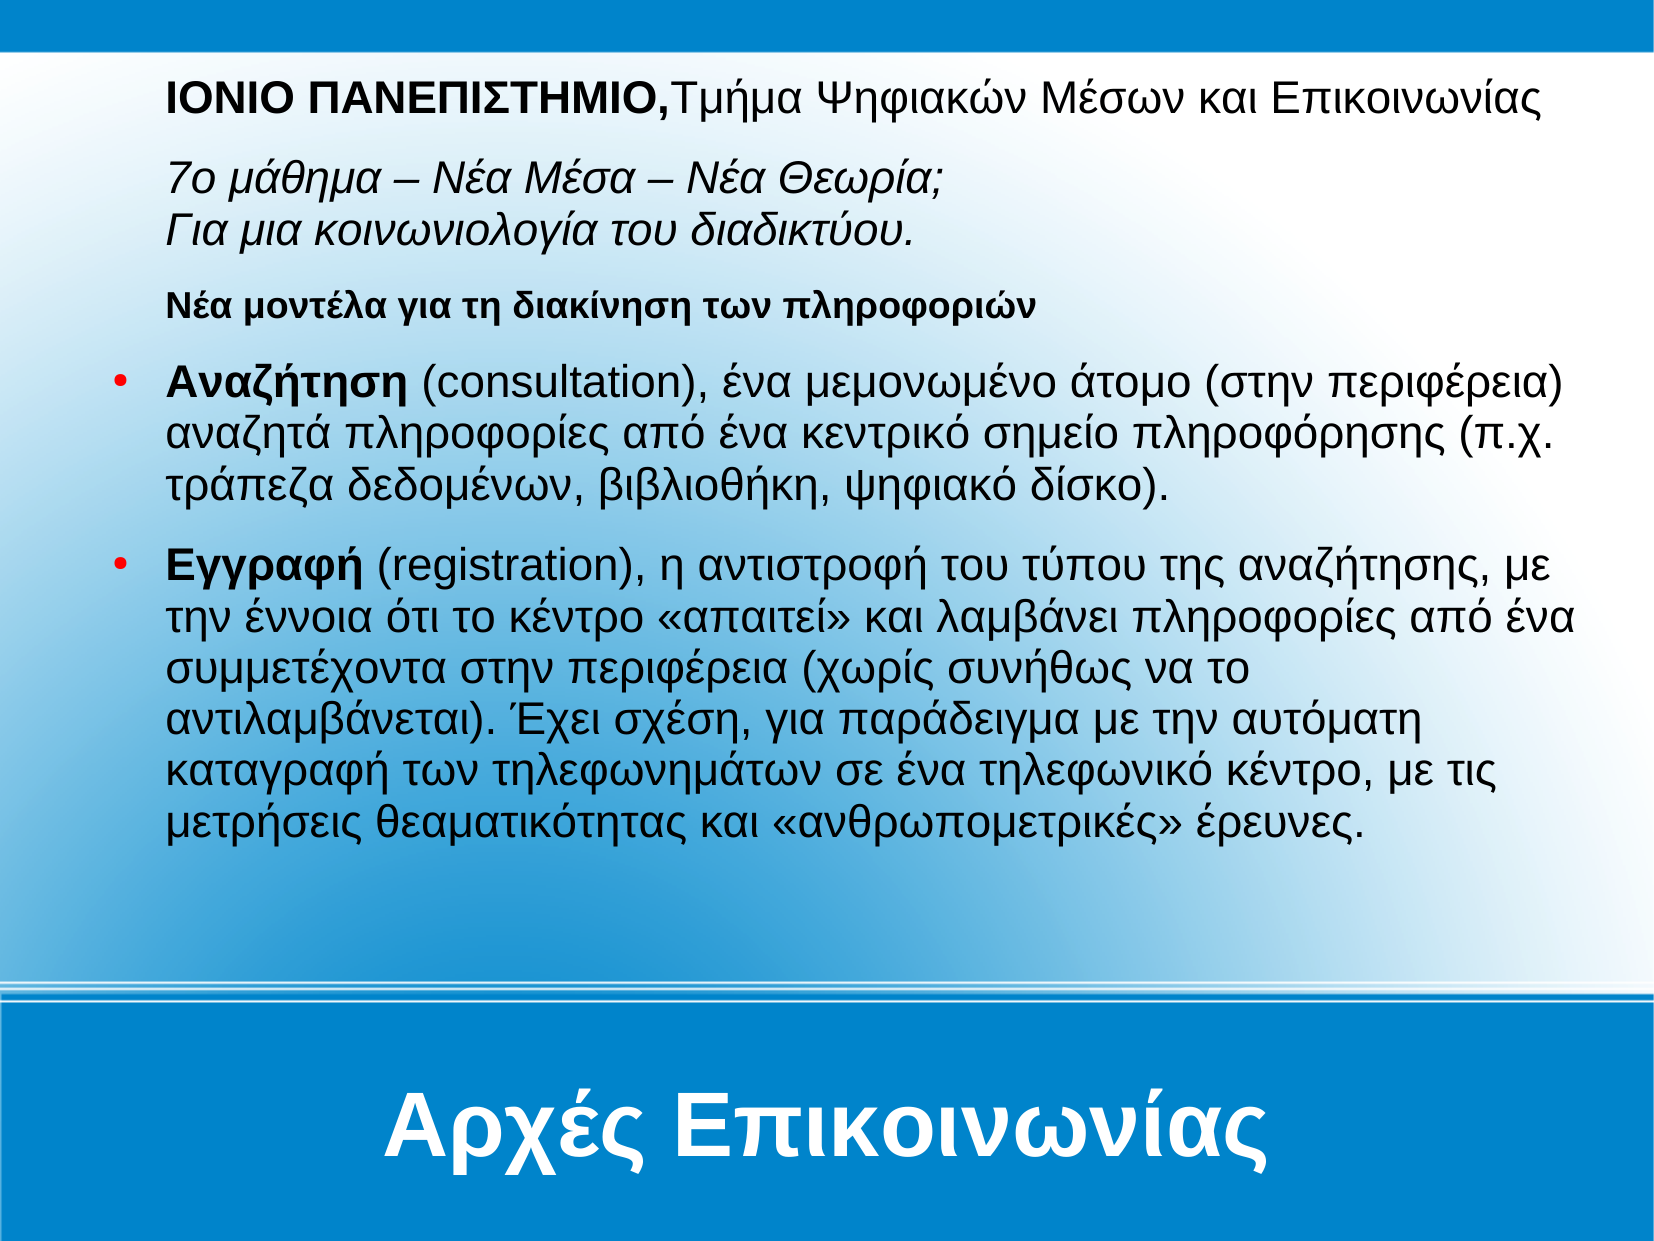

ΙΟΝΙΟ ΠΑΝΕΠΙΣΤΗΜΙΟ,Τμήμα Ψηφιακών Μέσων και Επικοινωνίας
7ο μάθημα – Νέα Μέσα – Νέα Θεωρία;
Για μια κοινωνιολογία του διαδικτύου.
Νέα μοντέλα για τη διακίνηση των πληροφοριών
Αναζήτηση (consultation), ένα μεμονωμένο άτομο (στην περιφέρεια) αναζητά πληροφορίες από ένα κεντρικό σημείο πληροφόρησης (π.χ. τράπεζα δεδομένων, βιβλιοθήκη, ψηφιακό δίσκο).
Εγγραφή (registration), η αντιστροφή του τύπου της αναζήτησης, με την έννοια ότι το κέντρο «απαιτεί» και λαμβάνει πληροφορίες από ένα συμμετέχοντα στην περιφέρεια (χωρίς συνήθως να το αντιλαμβάνεται). Έχει σχέση, για παράδειγμα με την αυτόματη καταγραφή των τηλεφωνημάτων σε ένα τηλεφωνικό κέντρο, με τις μετρήσεις θεαματικότητας και «ανθρωπομετρικές» έρευνες.
# Αρχές Επικοινωνίας